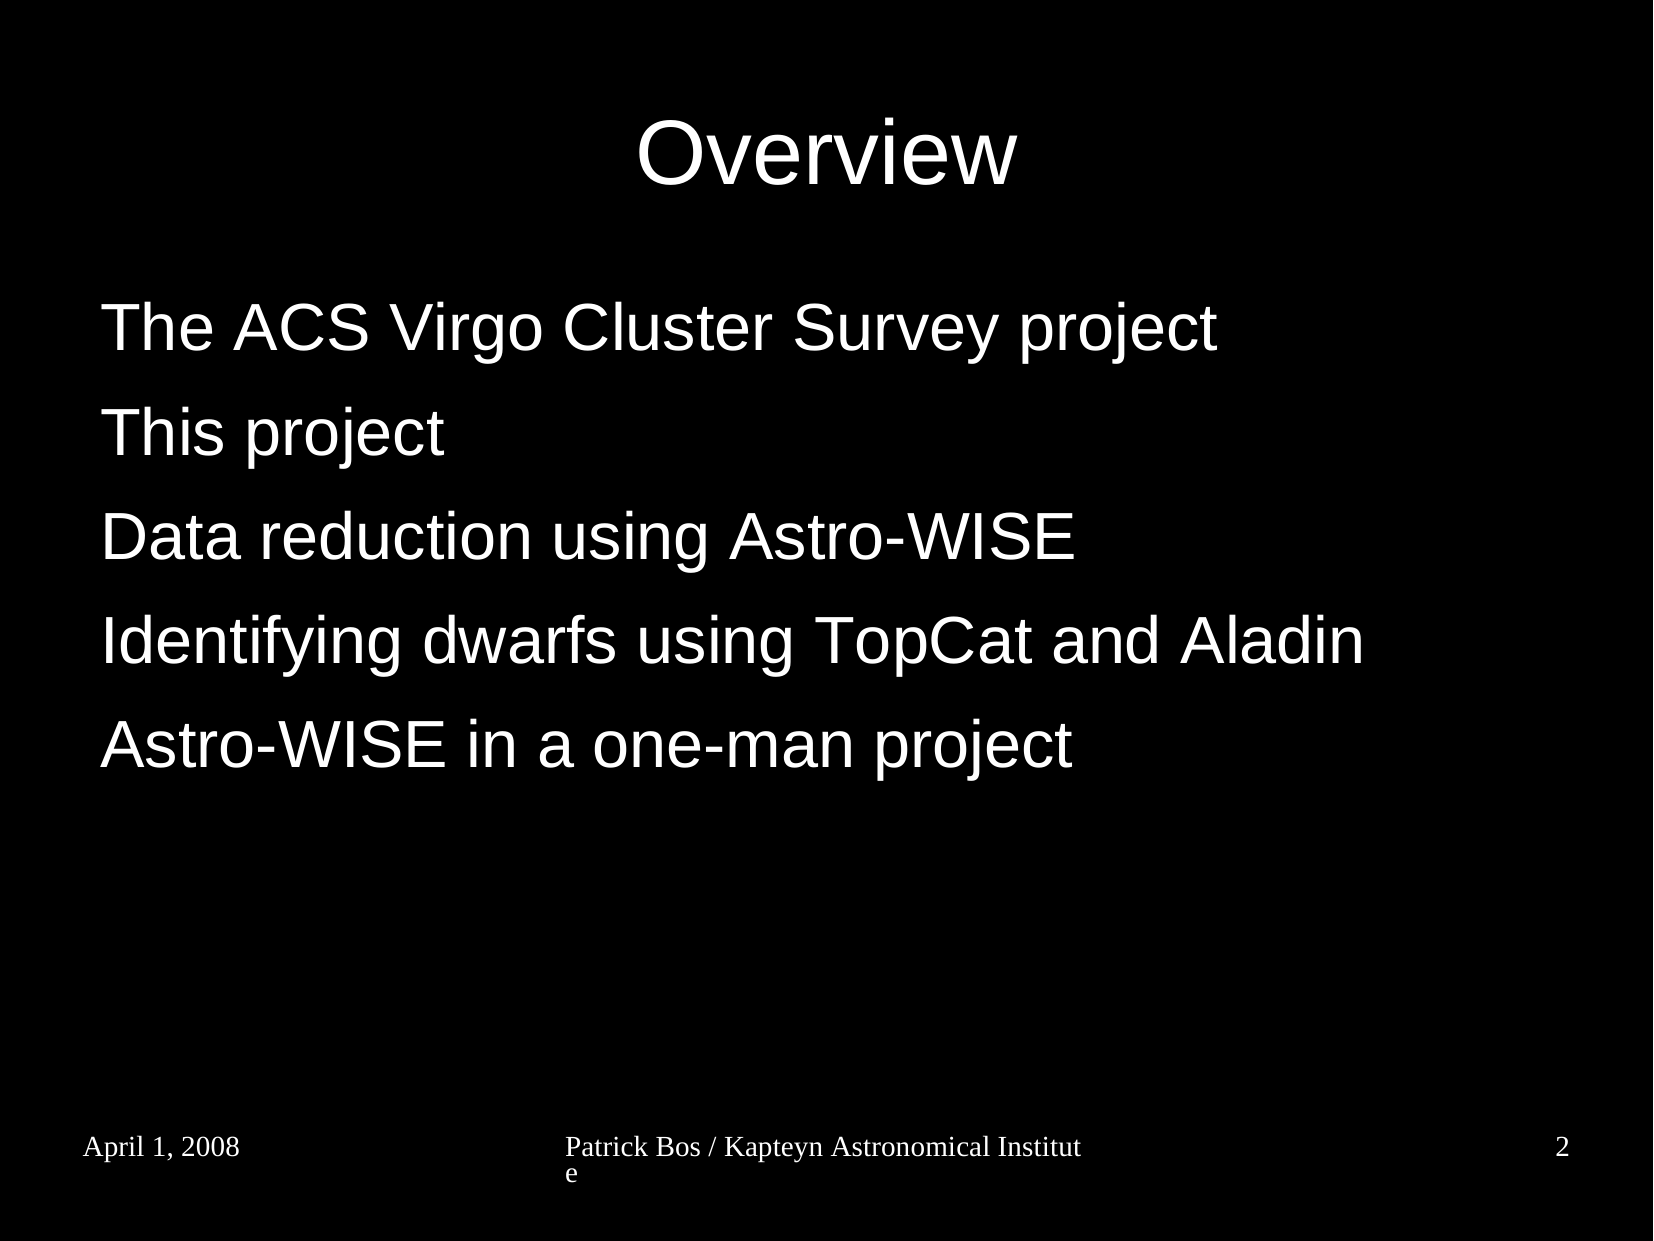

# Overview
The ACS Virgo Cluster Survey project
This project
Data reduction using Astro-WISE
Identifying dwarfs using TopCat and Aladin
Astro-WISE in a one-man project
April 1, 2008
Patrick Bos / Kapteyn Astronomical Institute
2